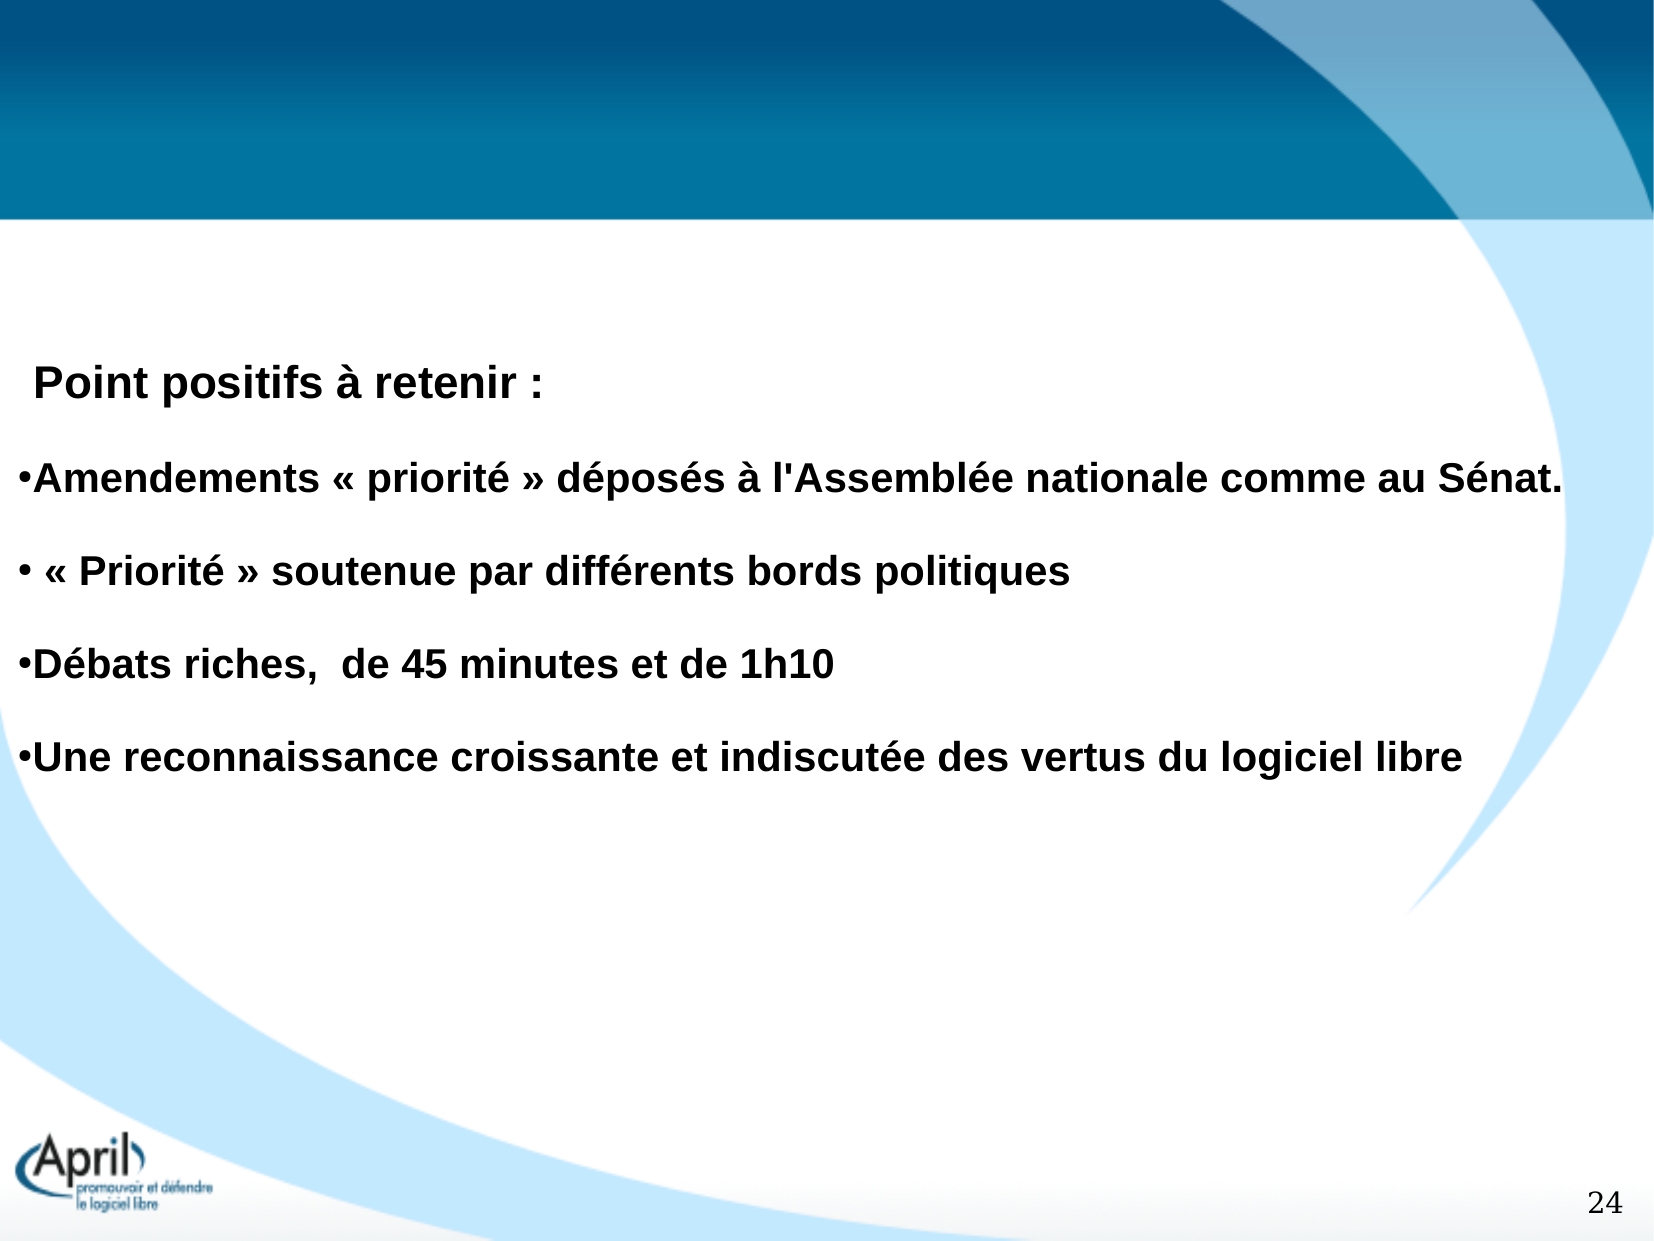

# Point positifs à retenir :
Amendements « priorité » déposés à l'Assemblée nationale comme au Sénat.
 « Priorité » soutenue par différents bords politiques
Débats riches, de 45 minutes et de 1h10
Une reconnaissance croissante et indiscutée des vertus du logiciel libre
24